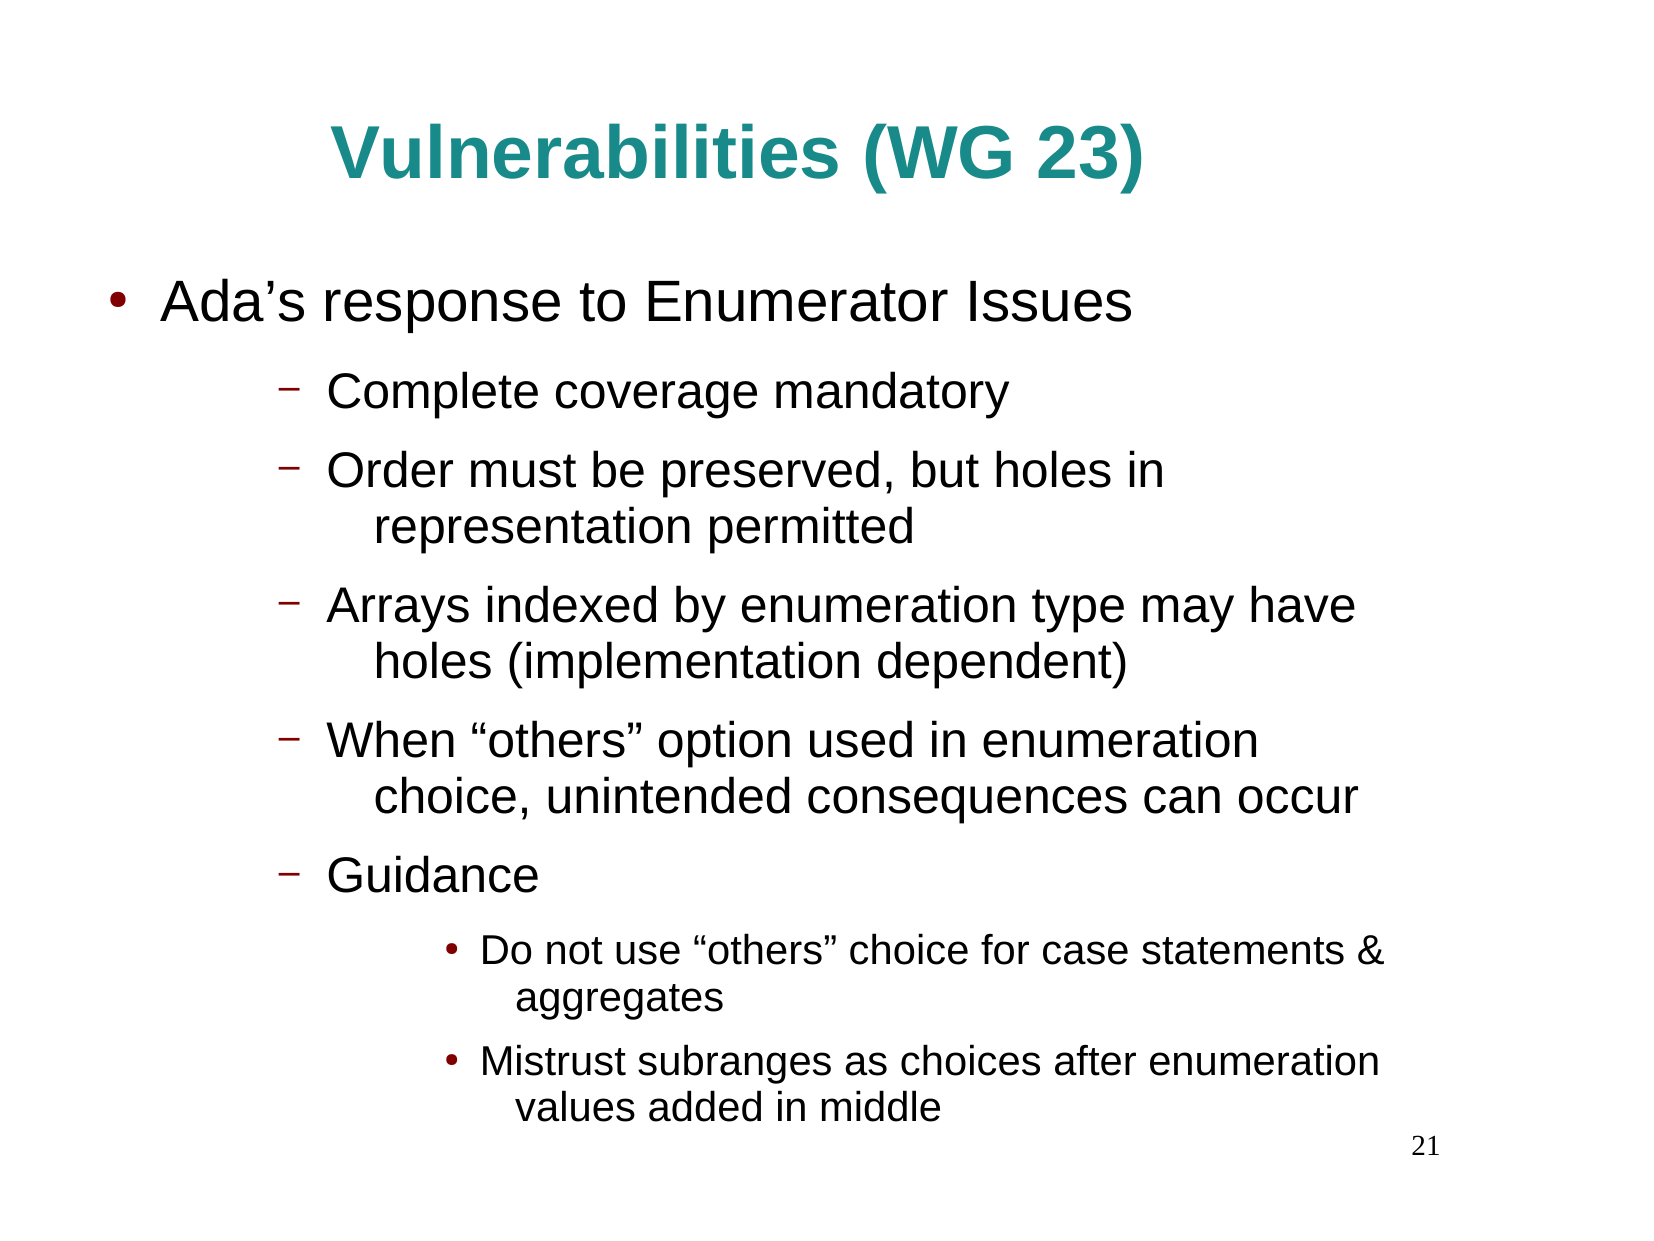

# Vulnerabilities (WG 23)
Ada’s response to Enumerator Issues
Complete coverage mandatory
Order must be preserved, but holes in representation permitted
Arrays indexed by enumeration type may have holes (implementation dependent)
When “others” option used in enumeration choice, unintended consequences can occur
Guidance
Do not use “others” choice for case statements & aggregates
Mistrust subranges as choices after enumeration values added in middle
21